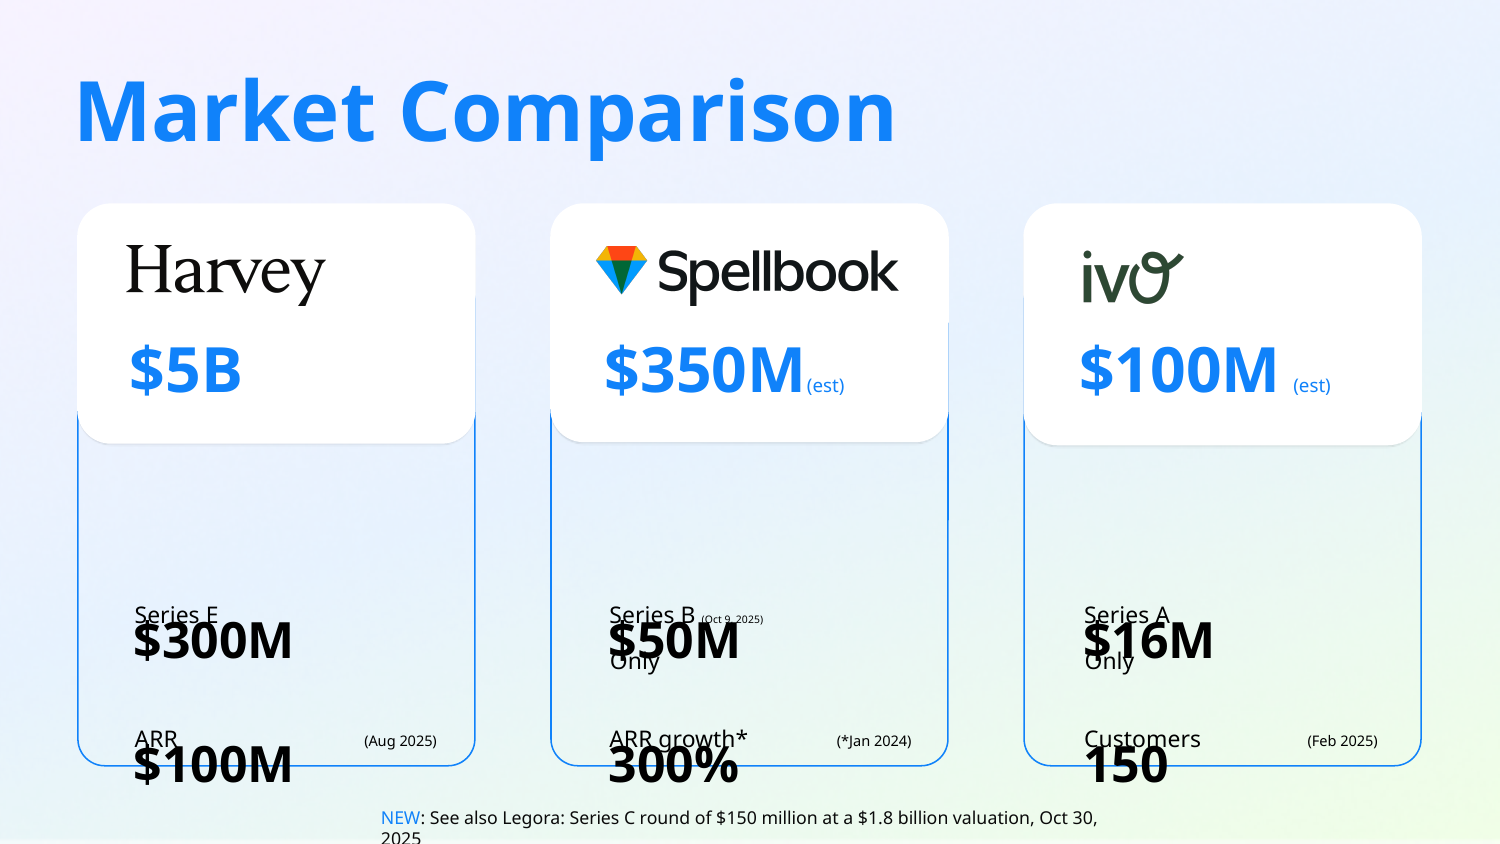

Market Comparison
# $5B
$350M(est)
$100M (est)
$300M
$50M
$16M
Series E
Series B (Oct 9, 2025)
Series A
Only
Only
$100M
300%
150
ARR
ARR growth*
Customers
(Aug 2025)
(*Jan 2024)
(Feb 2025)
NEW: See also Legora: Series C round of $150 million at a $1.8 billion valuation, Oct 30, 2025